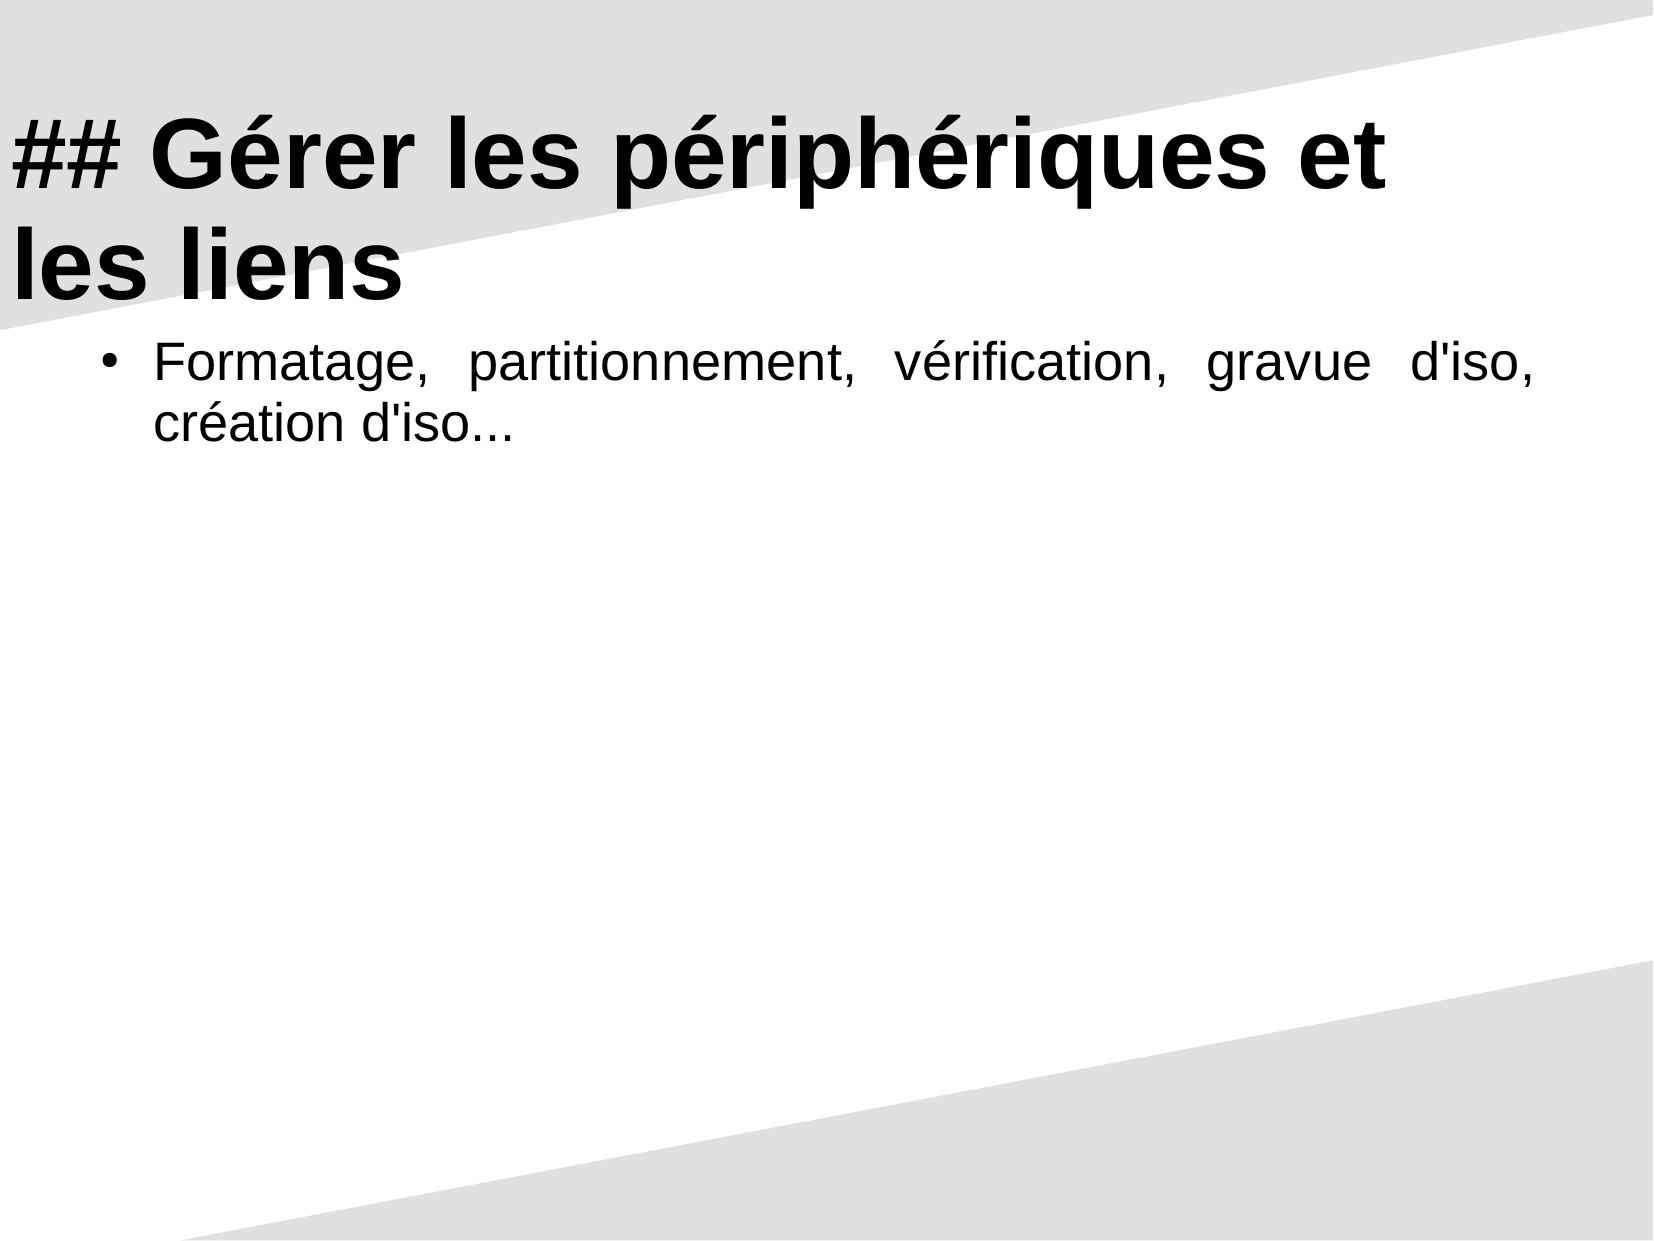

# ## Gérer les périphériques et les liens
Formatage, partitionnement, vérification, gravue d'iso, création d'iso...